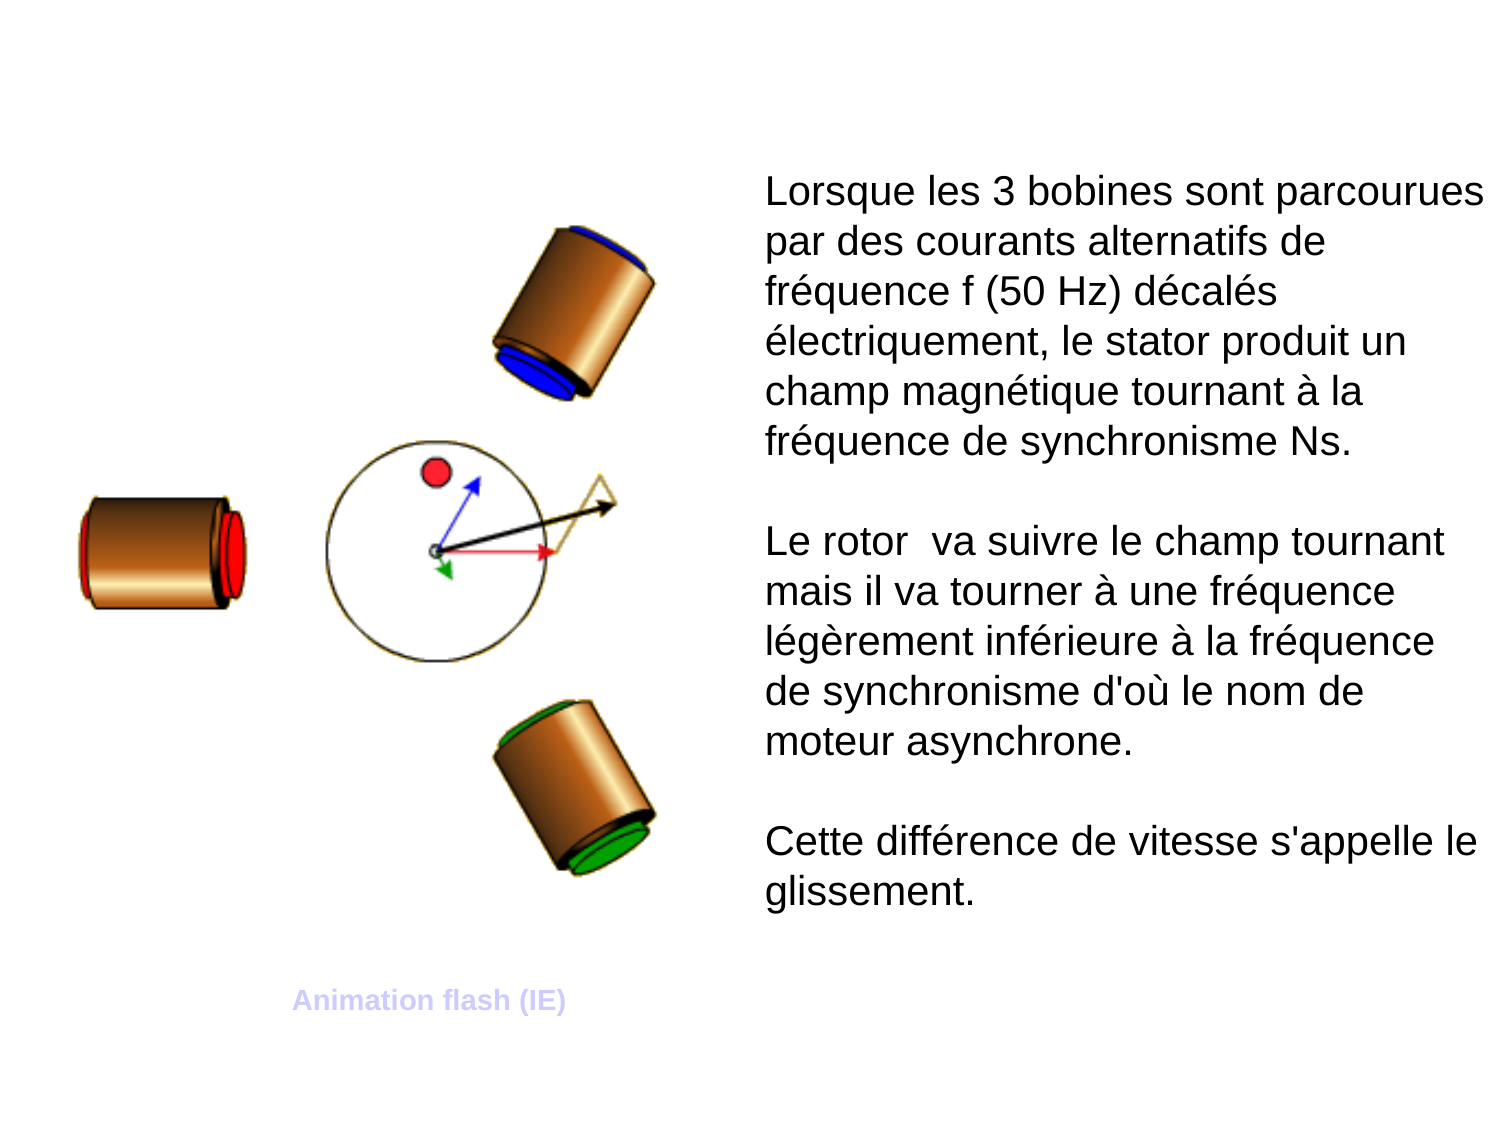

Lorsque les 3 bobines sont parcourues par des courants alternatifs de fréquence f (50 Hz) décalés électriquement, le stator produit un champ magnétique tournant à la fréquence de synchronisme Ns.
Le rotor va suivre le champ tournant mais il va tourner à une fréquence légèrement inférieure à la fréquence de synchronisme d'où le nom de moteur asynchrone.
Cette différence de vitesse s'appelle le glissement.
Animation flash (IE)